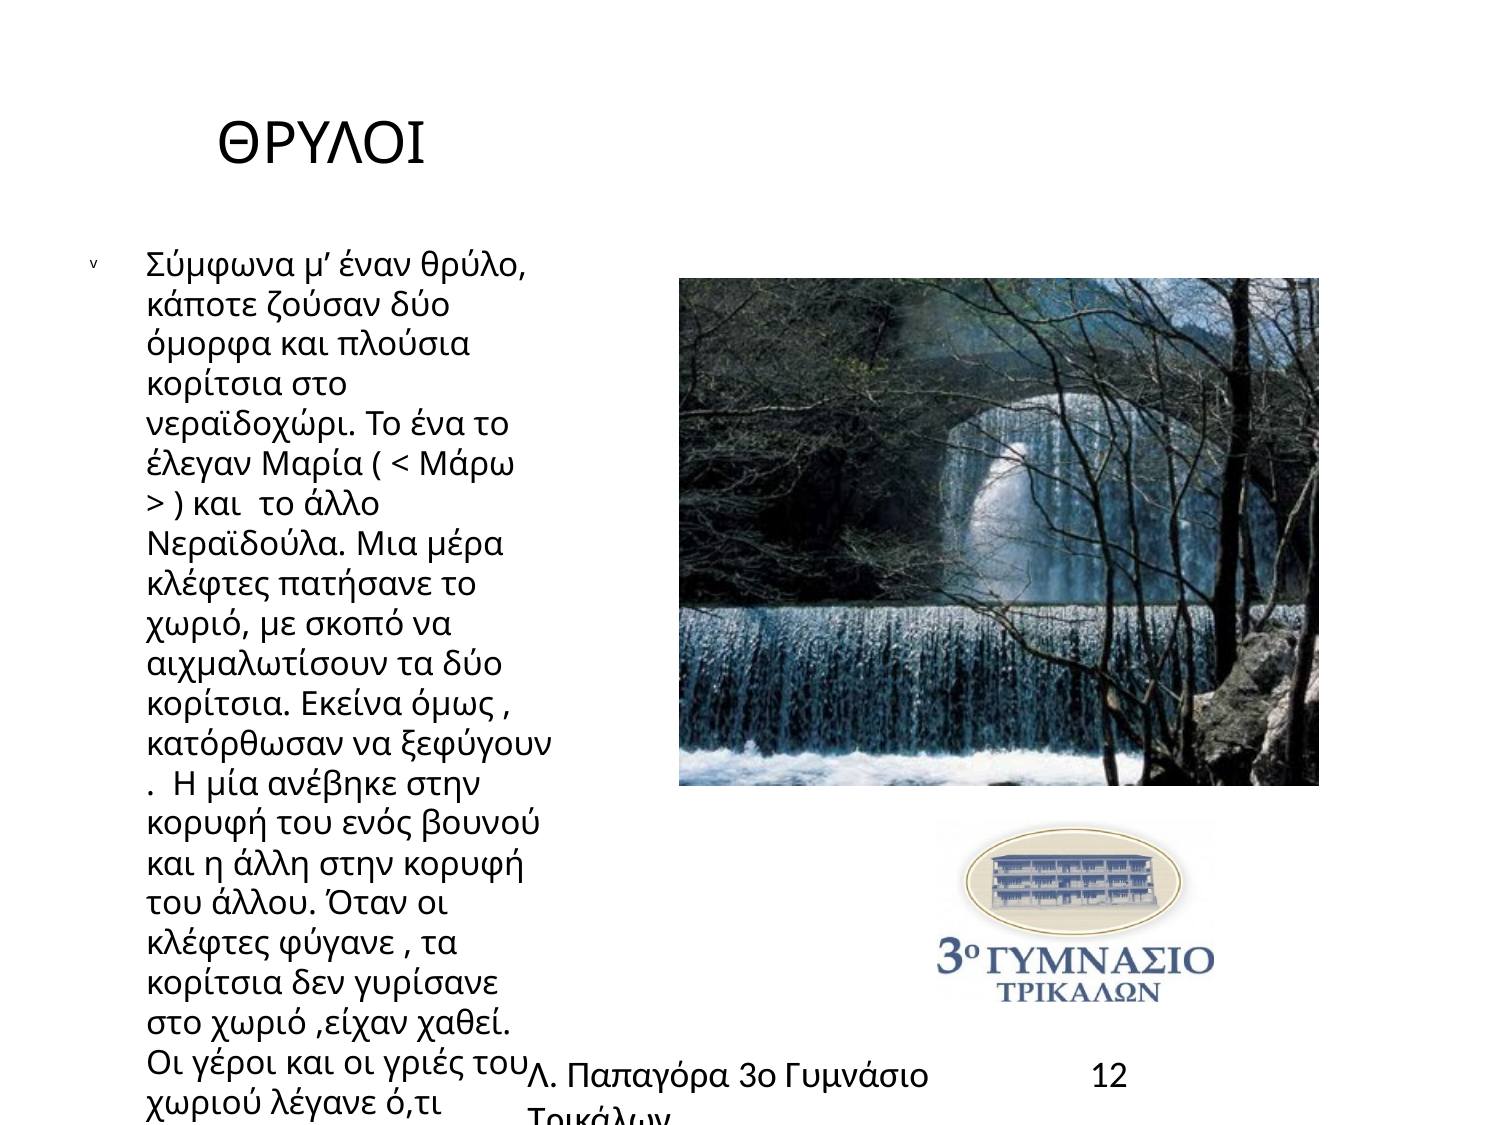

# ΘΡΥΛΟΙ
Σύμφωνα μ’ έναν θρύλο, κάποτε ζούσαν δύο όμορφα και πλούσια κορίτσια στο νεραϊδοχώρι. Το ένα το έλεγαν Μαρία ( < Μάρω > ) και το άλλο Νεραϊδούλα. Μια μέρα κλέφτες πατήσανε το χωριό, με σκοπό να αιχμαλωτίσουν τα δύο κορίτσια. Εκείνα όμως , κατόρθωσαν να ξεφύγουν . Η μία ανέβηκε στην κορυφή του ενός βουνού και η άλλη στην κορυφή του άλλου. Όταν οι κλέφτες φύγανε , τα κορίτσια δεν γυρίσανε στο χωριό ,είχαν χαθεί. Οι γέροι και οι γριές του χωριού λέγανε ό,τι πολλές φορές , τις φεγγαρόλουστες βραδιές ,βλέπανε τις σκιές τους και τις νύχτες άκουγαν τις παραπονιάρικες φωνές τους . Από τότε τα βουνά πήραν τα ονόματα < Μαρόσα > και < Νεράιδα > , εξού και η ονομασία του χωριού < Νεραϊδοχώρι >.
Λ. Παπαγόρα 3ο Γυμνάσιο Τρικάλων